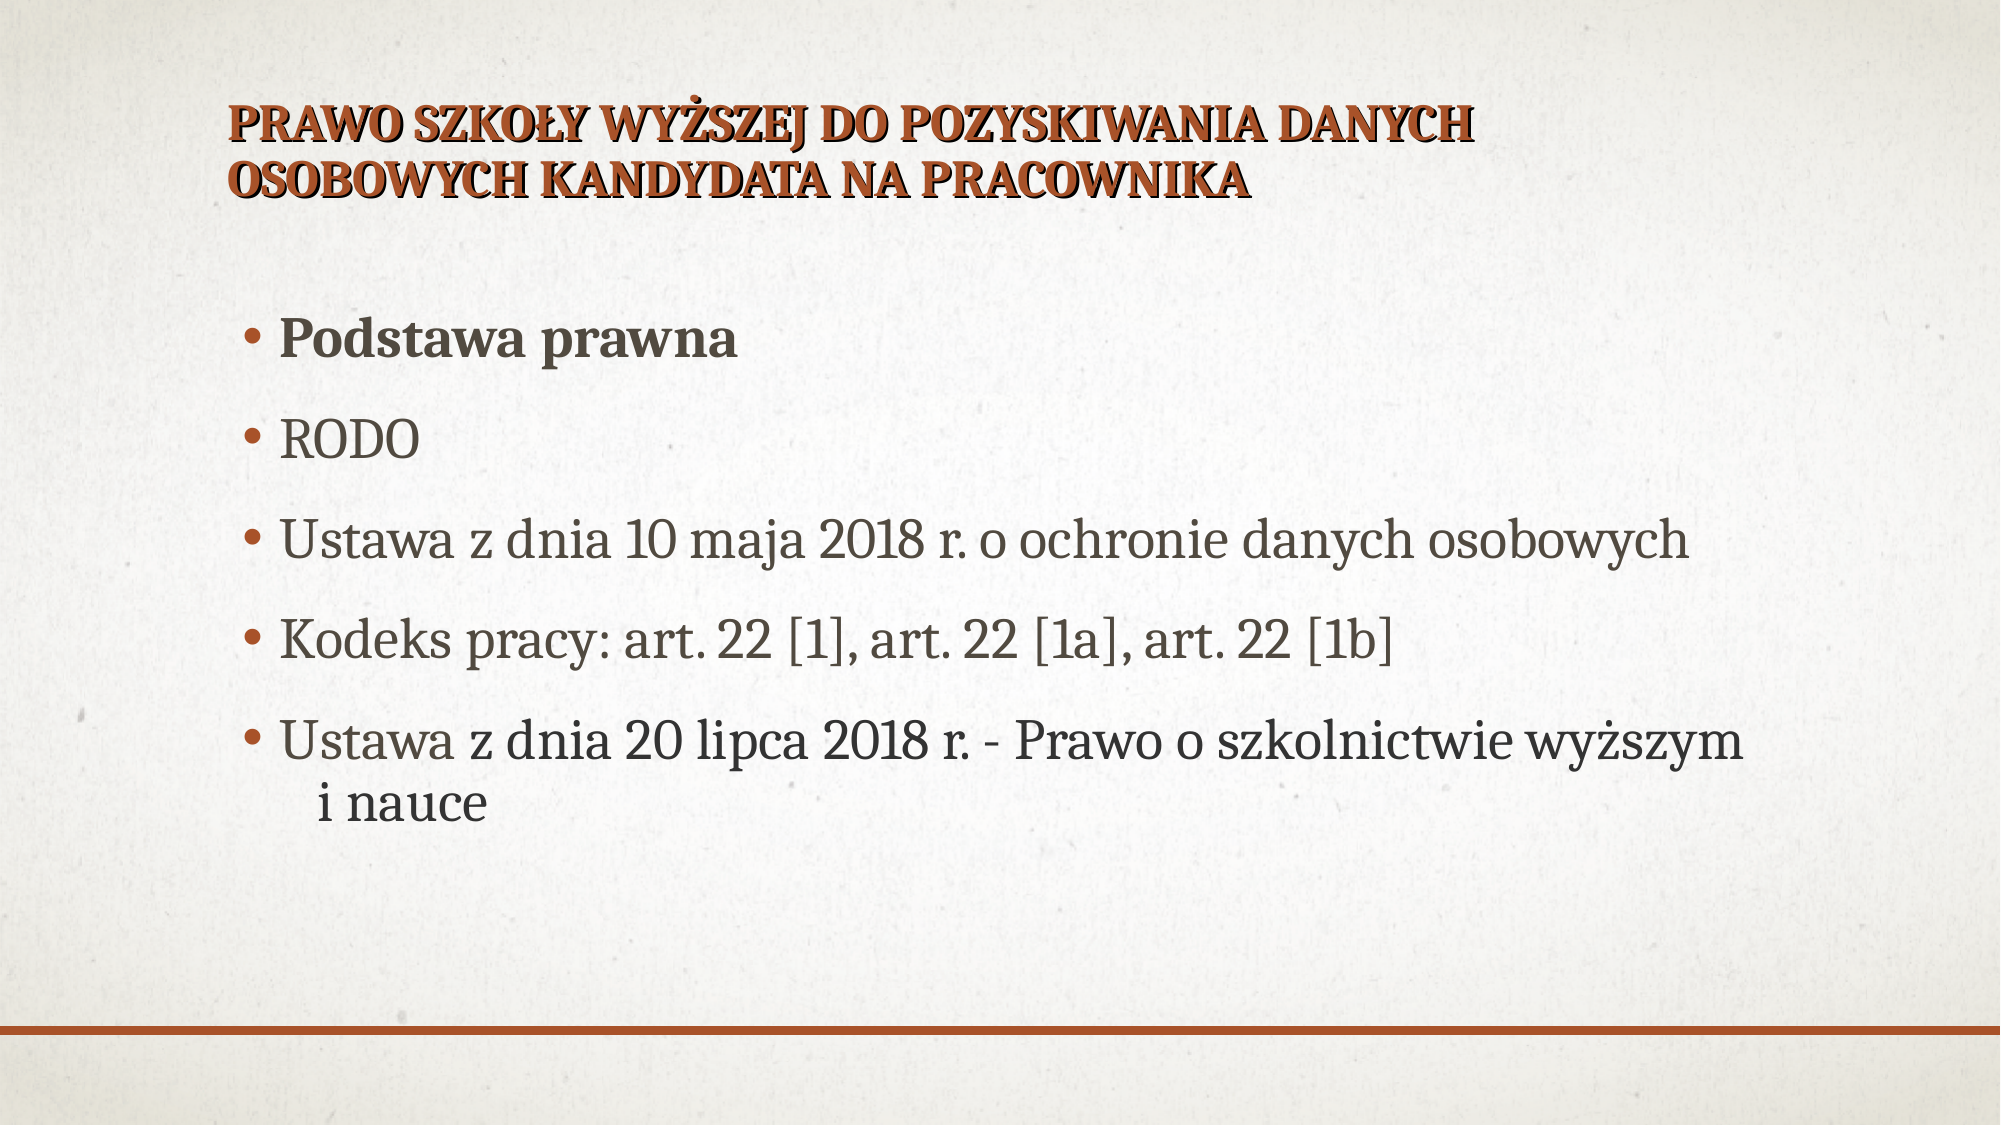

# Prawo szkoły wyższej do pozyskiwania danych osobowych kandydata na pracownika
Podstawa prawna
RODO
Ustawa z dnia 10 maja 2018 r. o ochronie danych osobowych
Kodeks pracy: art. 22 [1], art. 22 [1a], art. 22 [1b]
Ustawa z dnia 20 lipca 2018 r. - Prawo o szkolnictwie wyższym i nauce